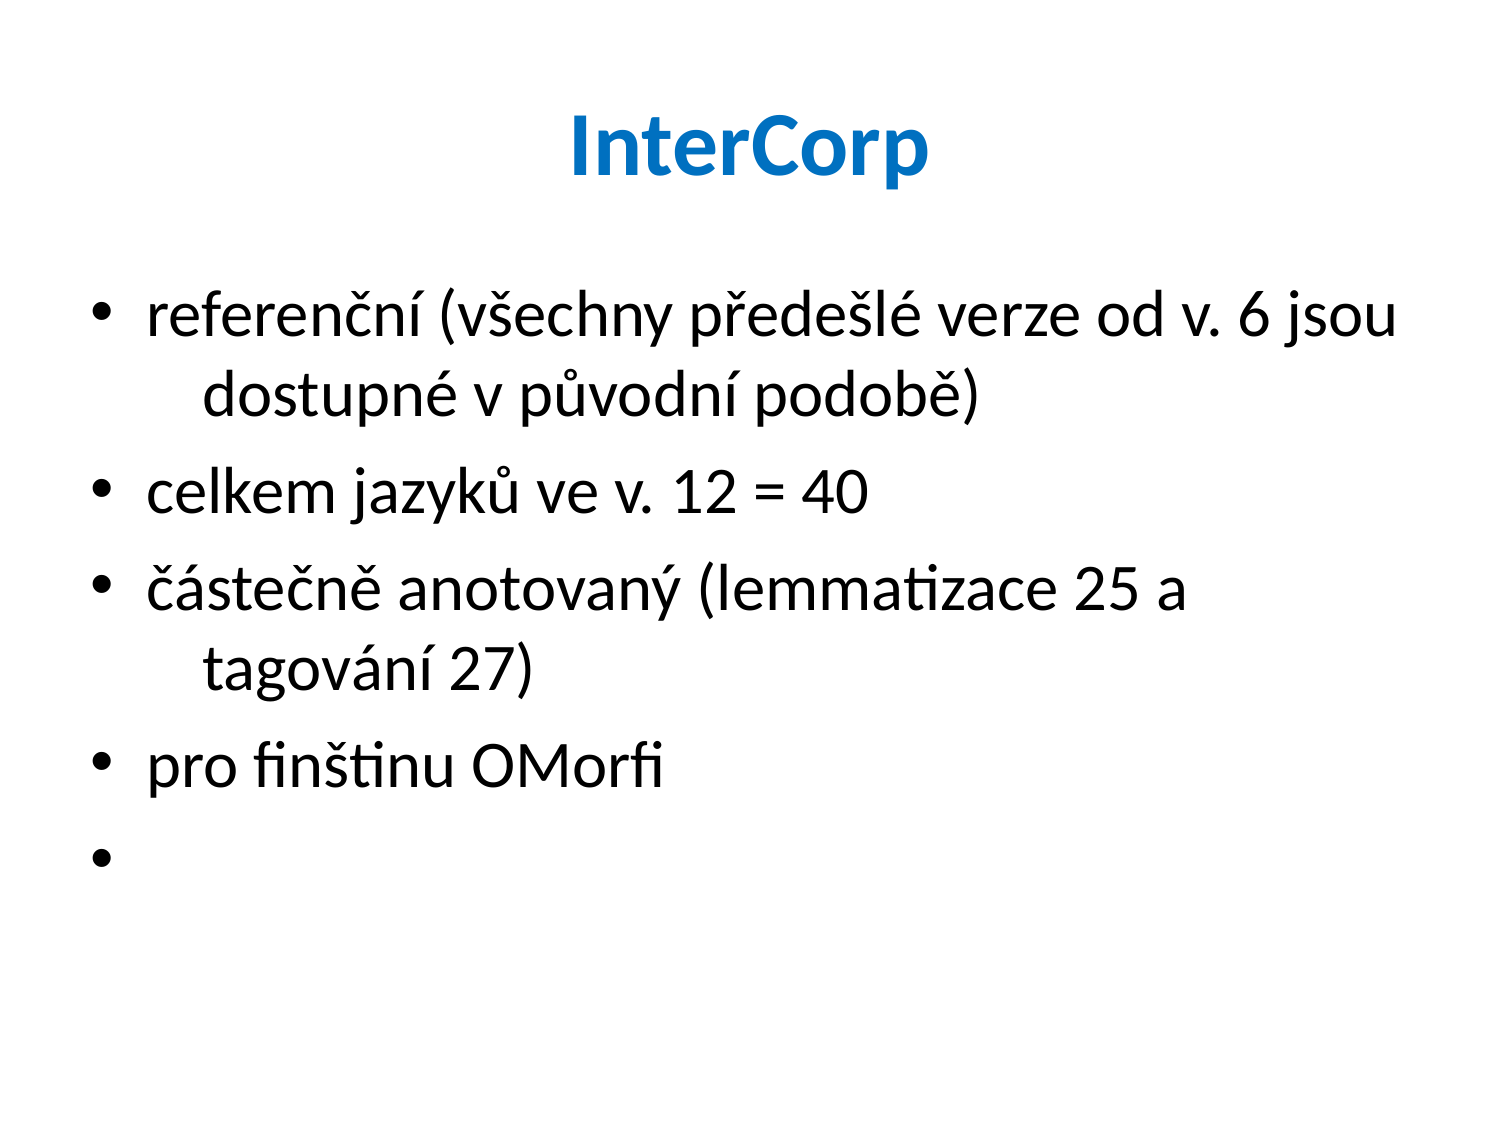

# InterCorp
referenční (všechny předešlé verze od v. 6 jsou dostupné v původní podobě)
celkem jazyků ve v. 12 = 40
částečně anotovaný (lemmatizace 25 a tagování 27)
pro finštinu OMorfi